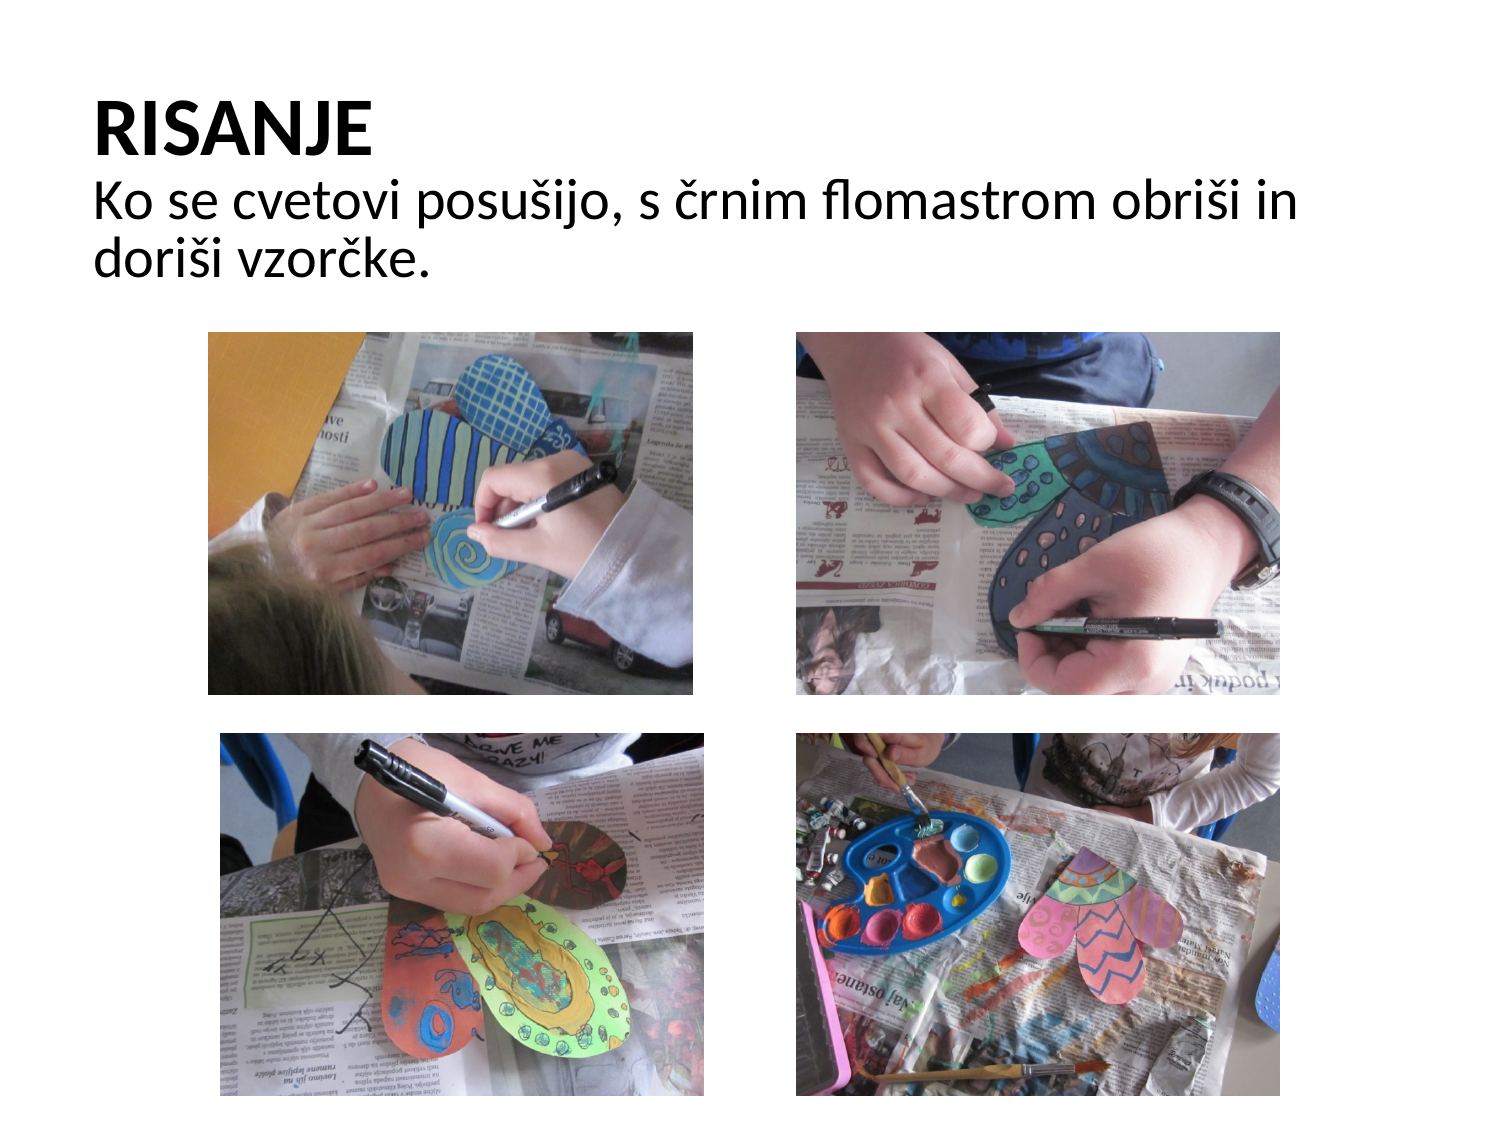

RISANJE
Ko se cvetovi posušijo, s črnim flomastrom obriši in doriši vzorčke.